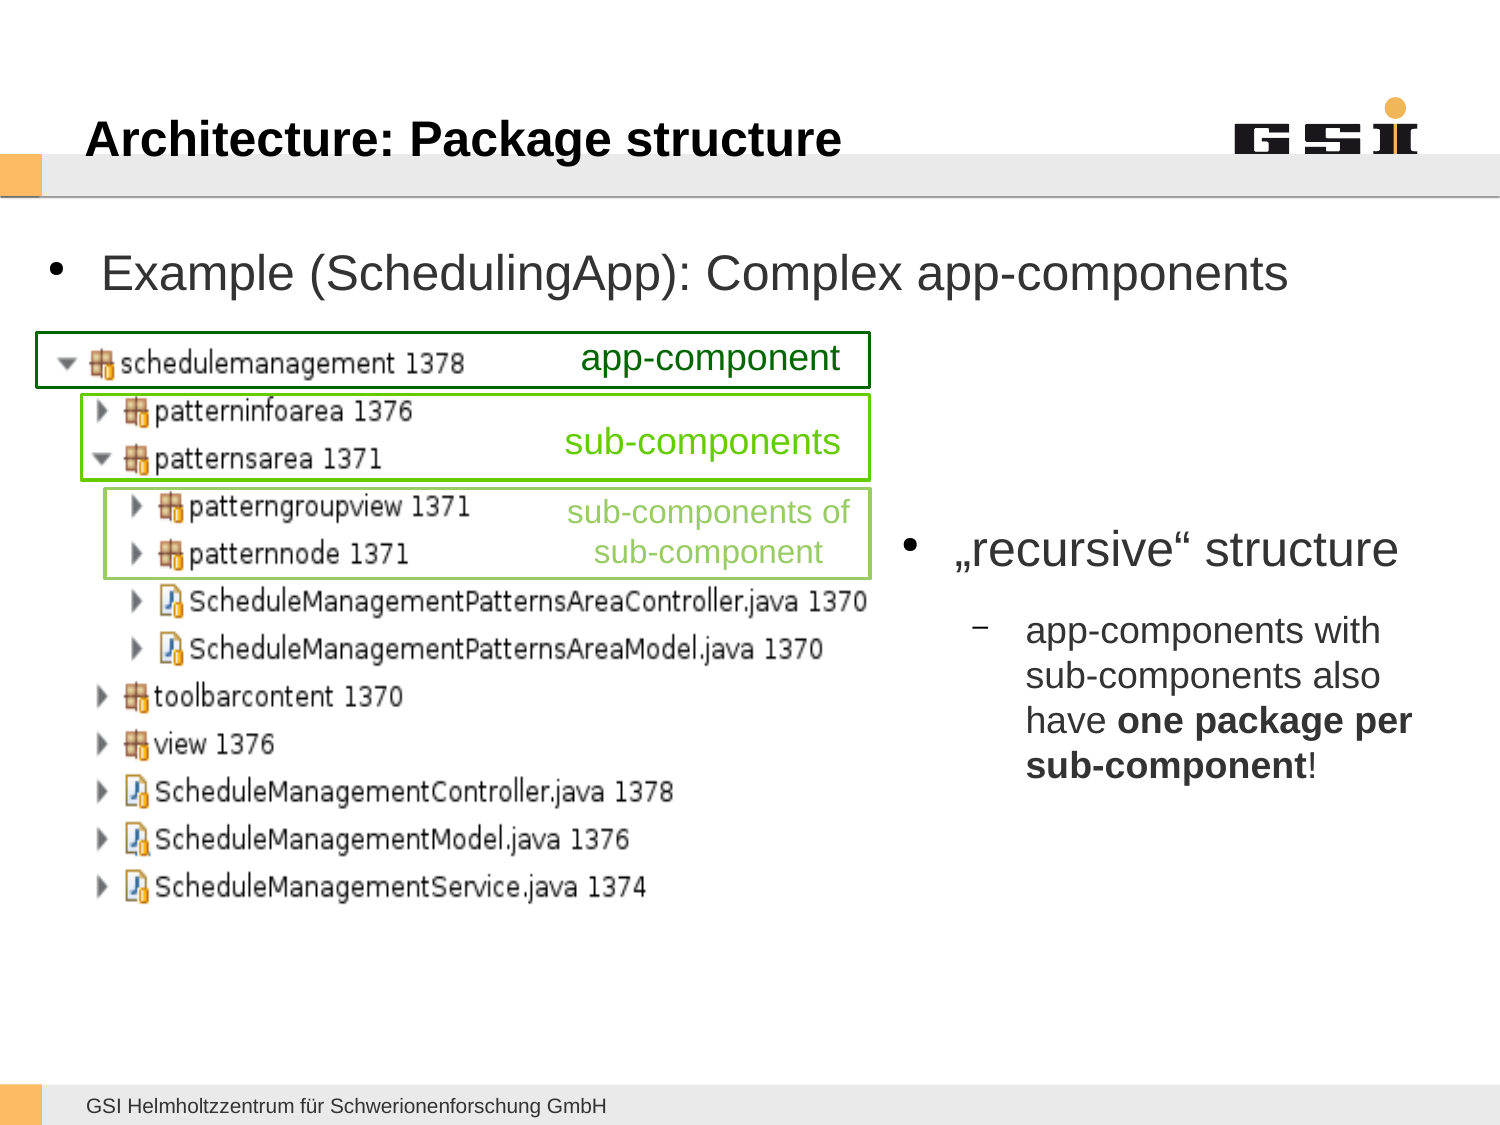

# Architecture: Package structure
Example (SchedulingApp): Complex app-components
app-component
sub-components
sub-components of sub-component
„recursive“ structure
app-components with sub-components also have one package per sub-component!